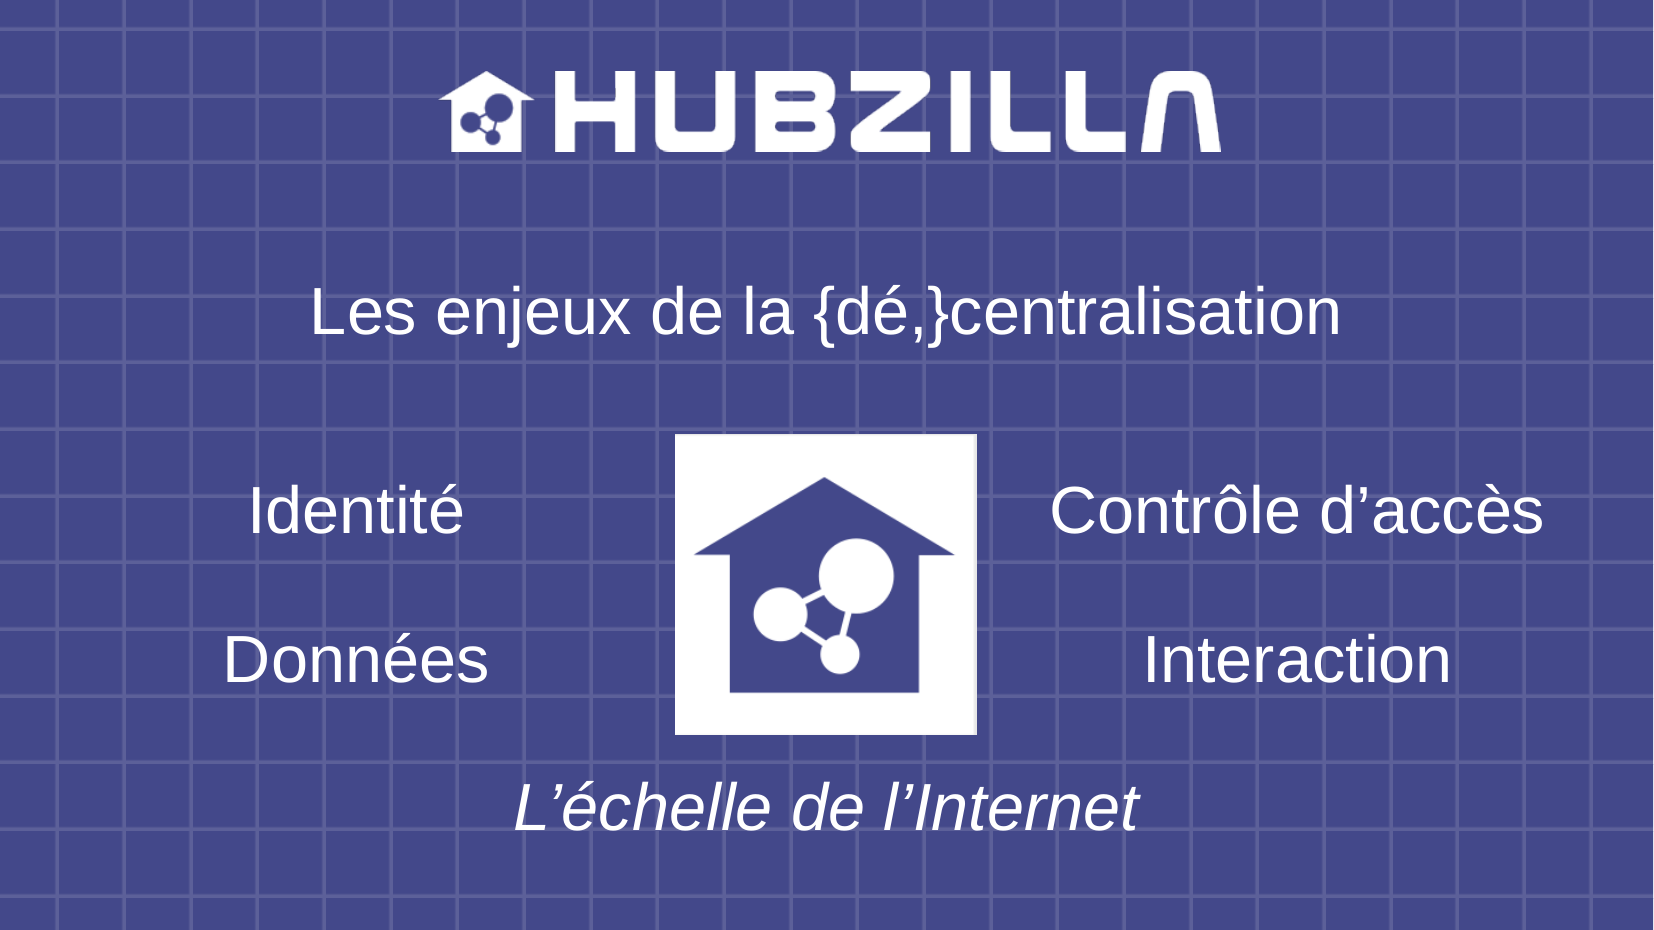

Les enjeux de la {dé,}centralisation
# Identité
Données
Contrôle d’accès
Interaction
L’échelle de l’Internet